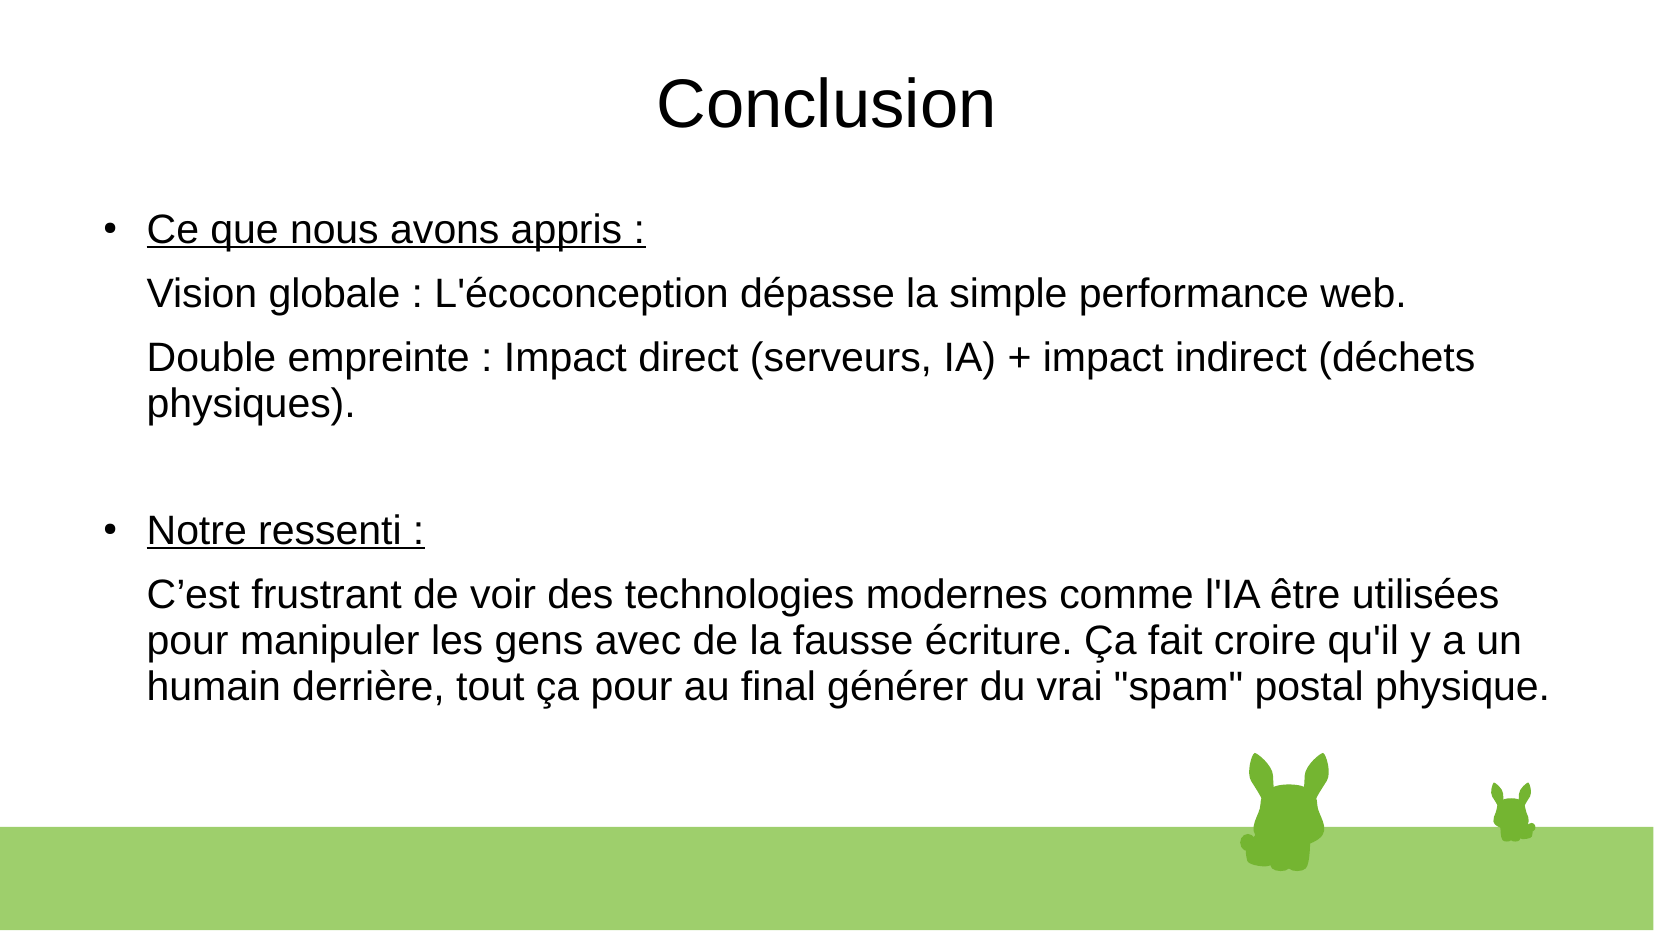

# Conclusion
Ce que nous avons appris :
Vision globale : L'écoconception dépasse la simple performance web.
Double empreinte : Impact direct (serveurs, IA) + impact indirect (déchets physiques).
Notre ressenti :
C’est frustrant de voir des technologies modernes comme l'IA être utilisées pour manipuler les gens avec de la fausse écriture. Ça fait croire qu'il y a un humain derrière, tout ça pour au final générer du vrai "spam" postal physique.